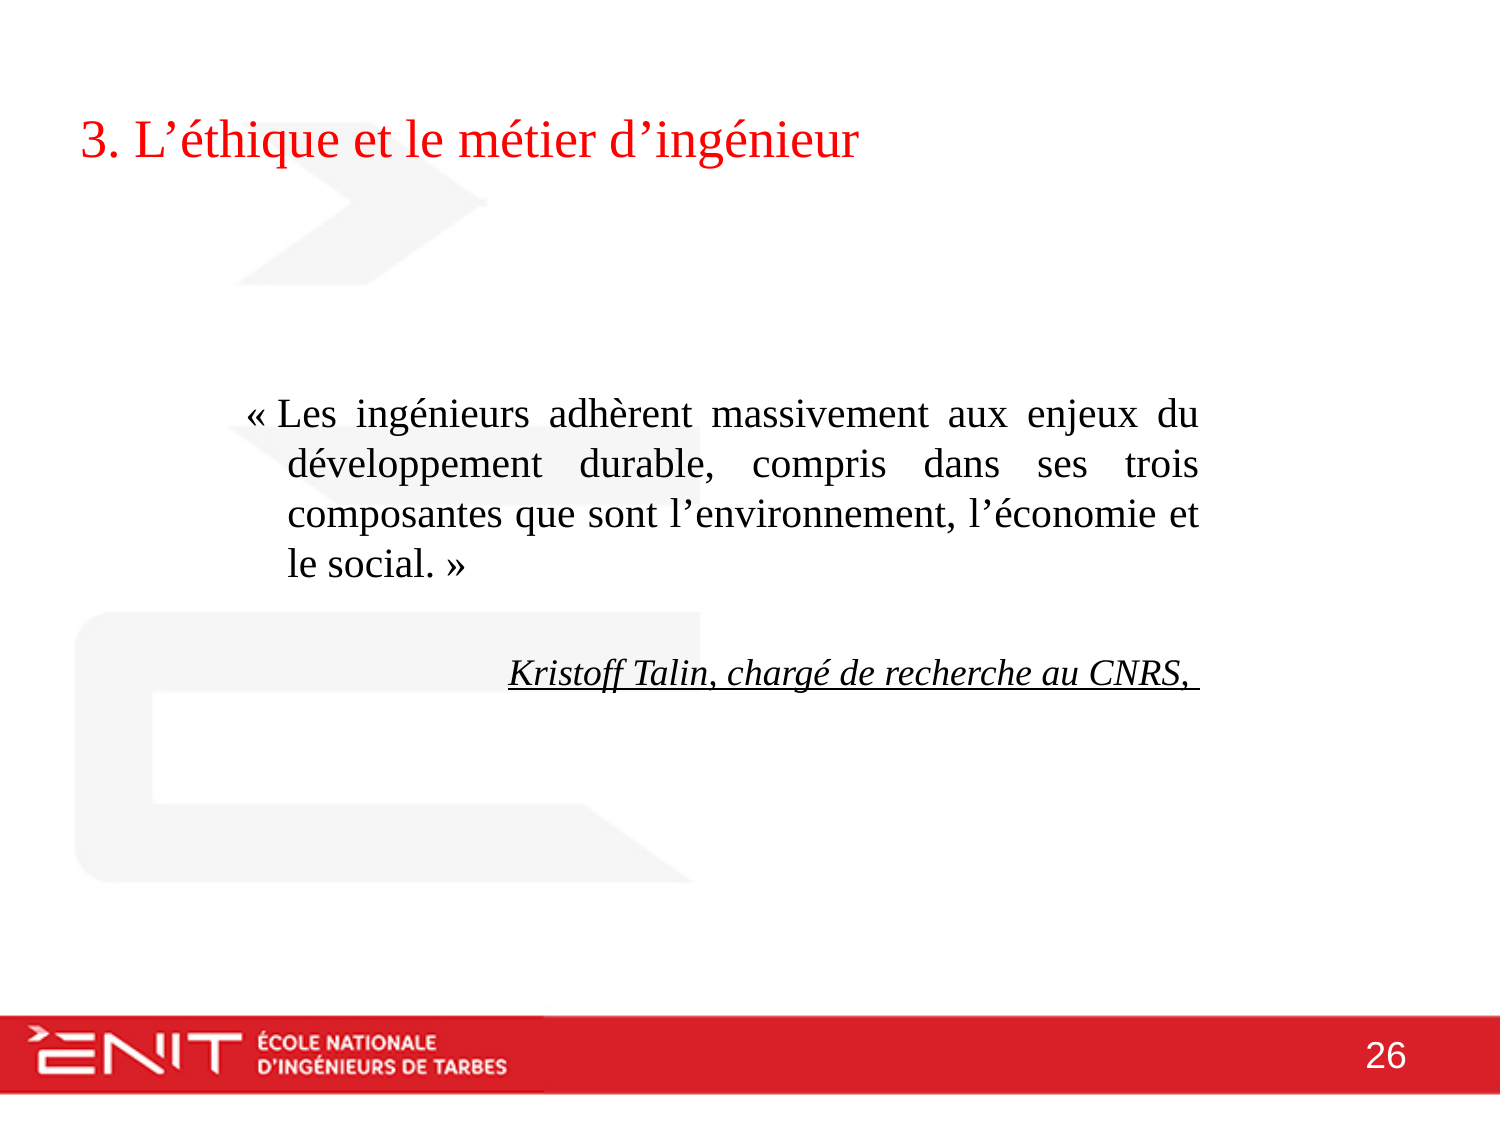

# 3. L’éthique et le métier d’ingénieur
« Les ingénieurs adhèrent massivement aux enjeux du développement durable, compris dans ses trois composantes que sont l’environnement, l’économie et le social. »
Kristoff Talin, chargé de recherche au CNRS,